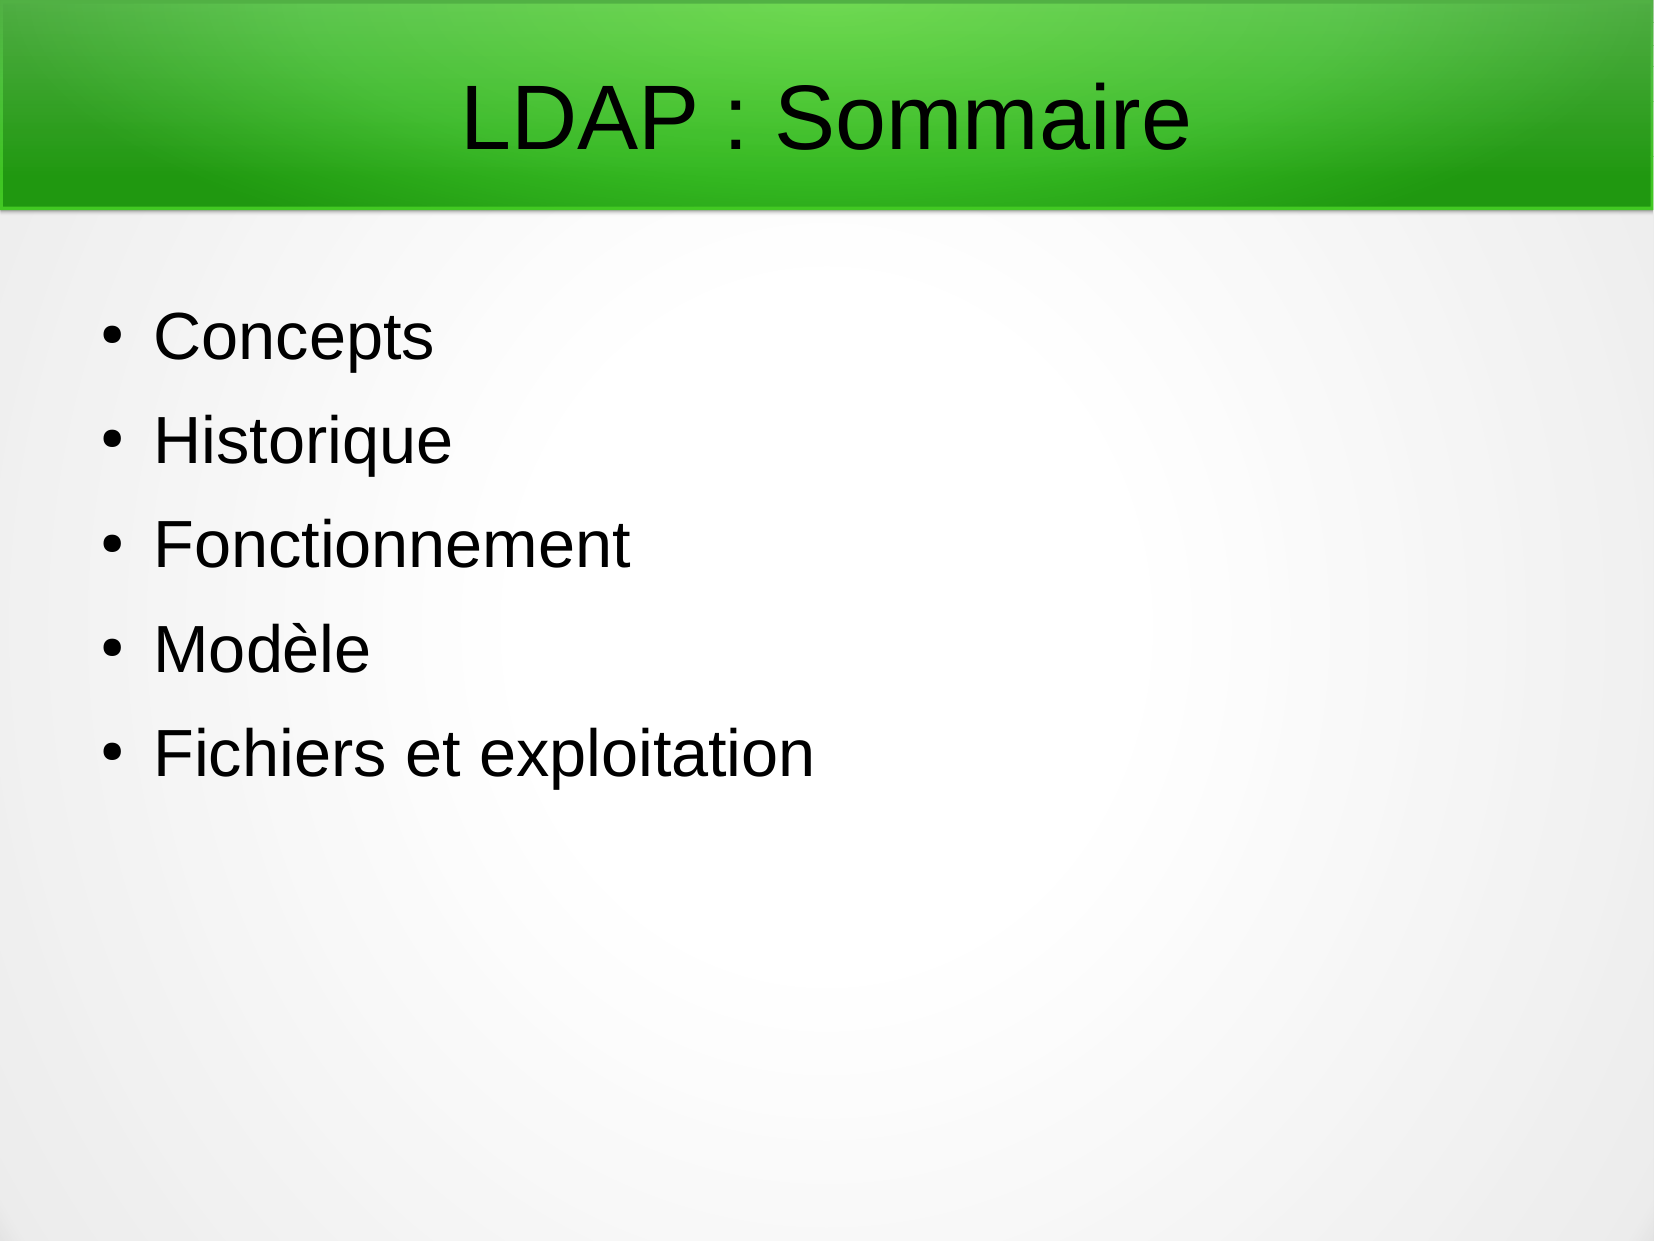

# LDAP : Sommaire
Concepts
Historique
Fonctionnement
Modèle
Fichiers et exploitation